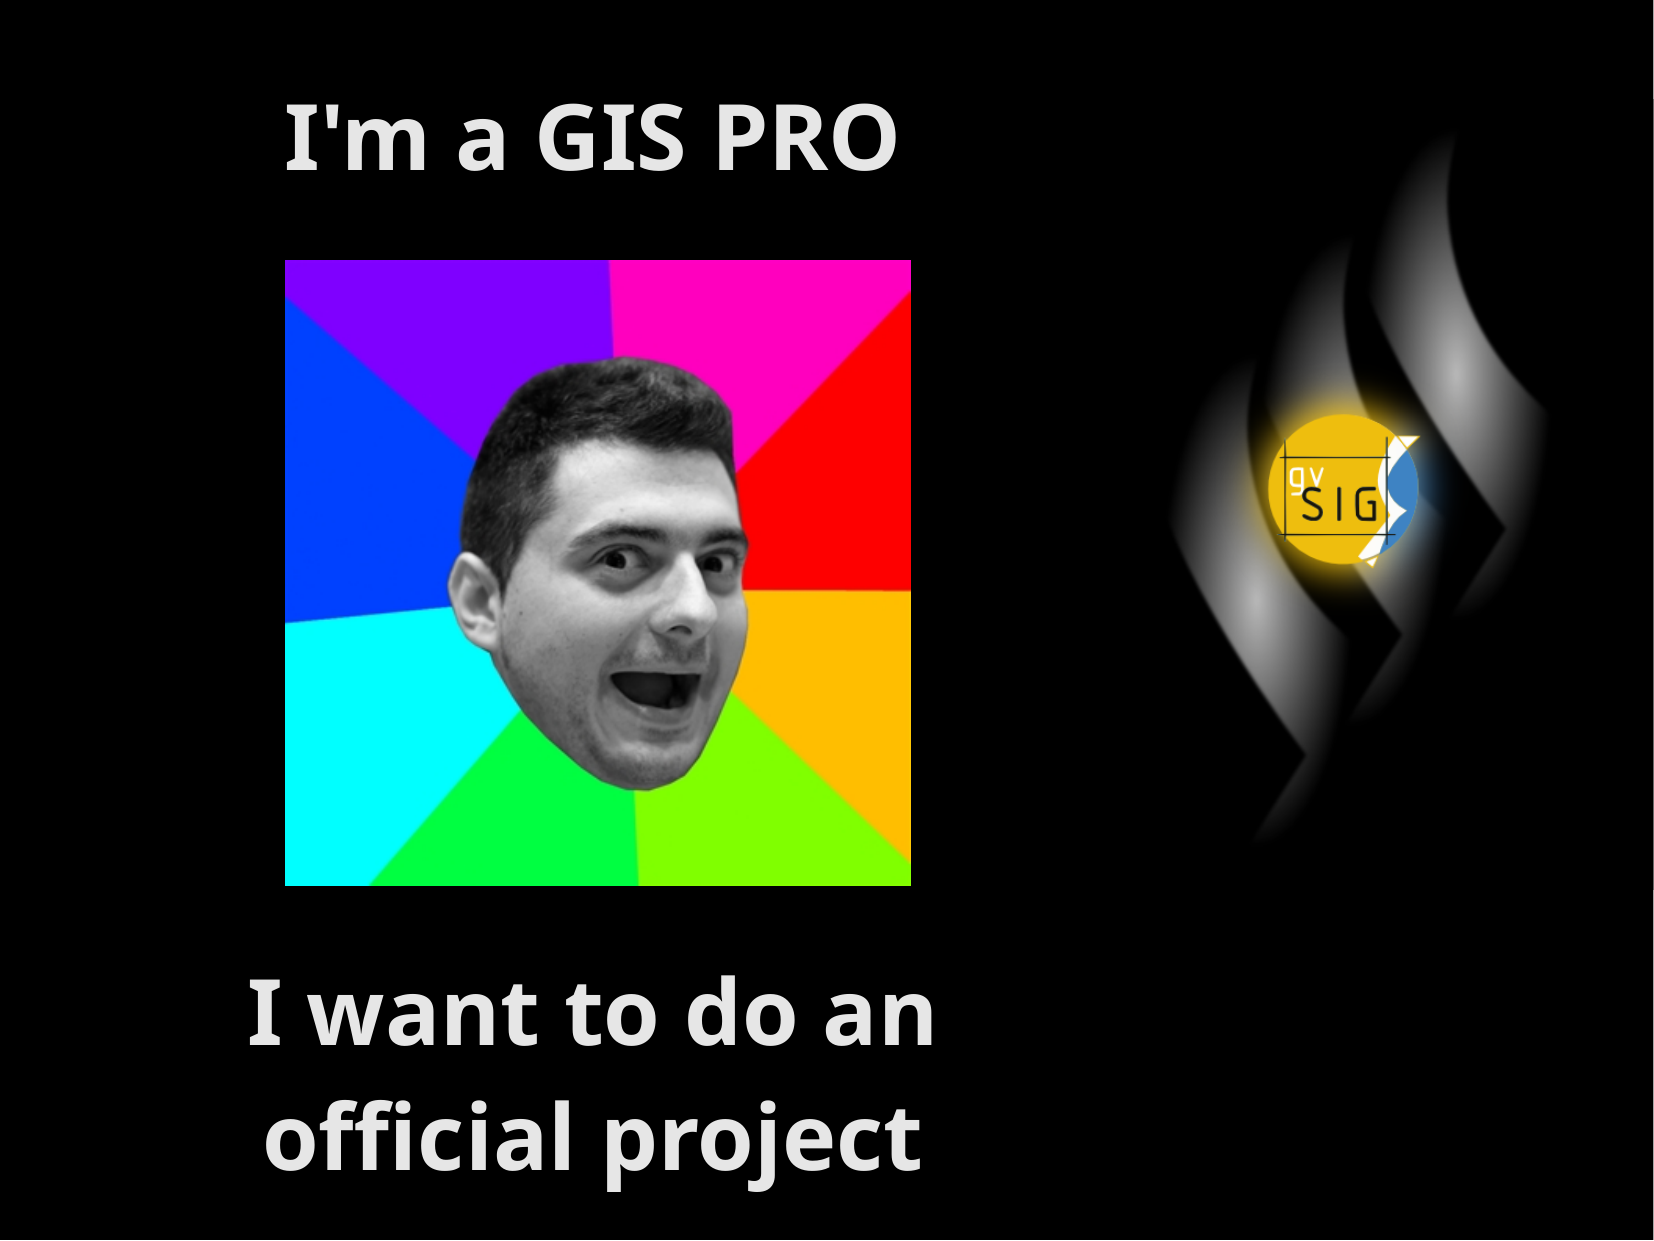

# I'm a GIS PRO I want to do an official project